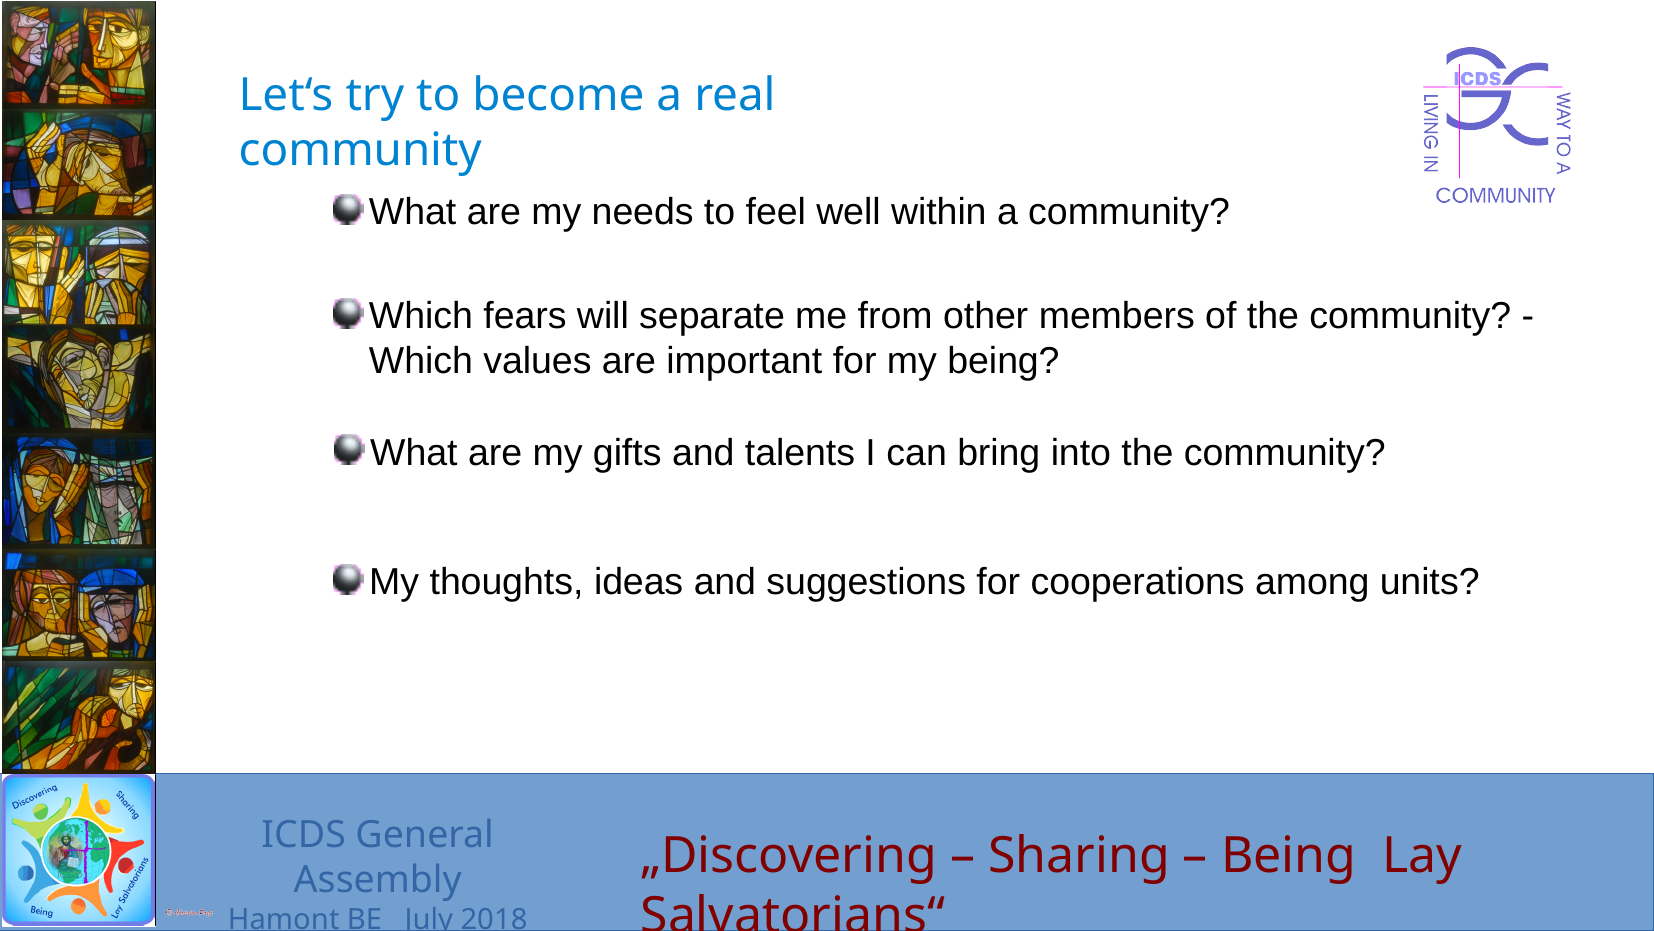

Let‘s try to become a real community
What are my needs to feel well within a community?
Which fears will separate me from other members of the community? -
Which values are important for my being?
What are my gifts and talents I can bring into the community?
My thoughts, ideas and suggestions for cooperations among units?
„Discovering – Sharing – Being Lay Salvatorians“